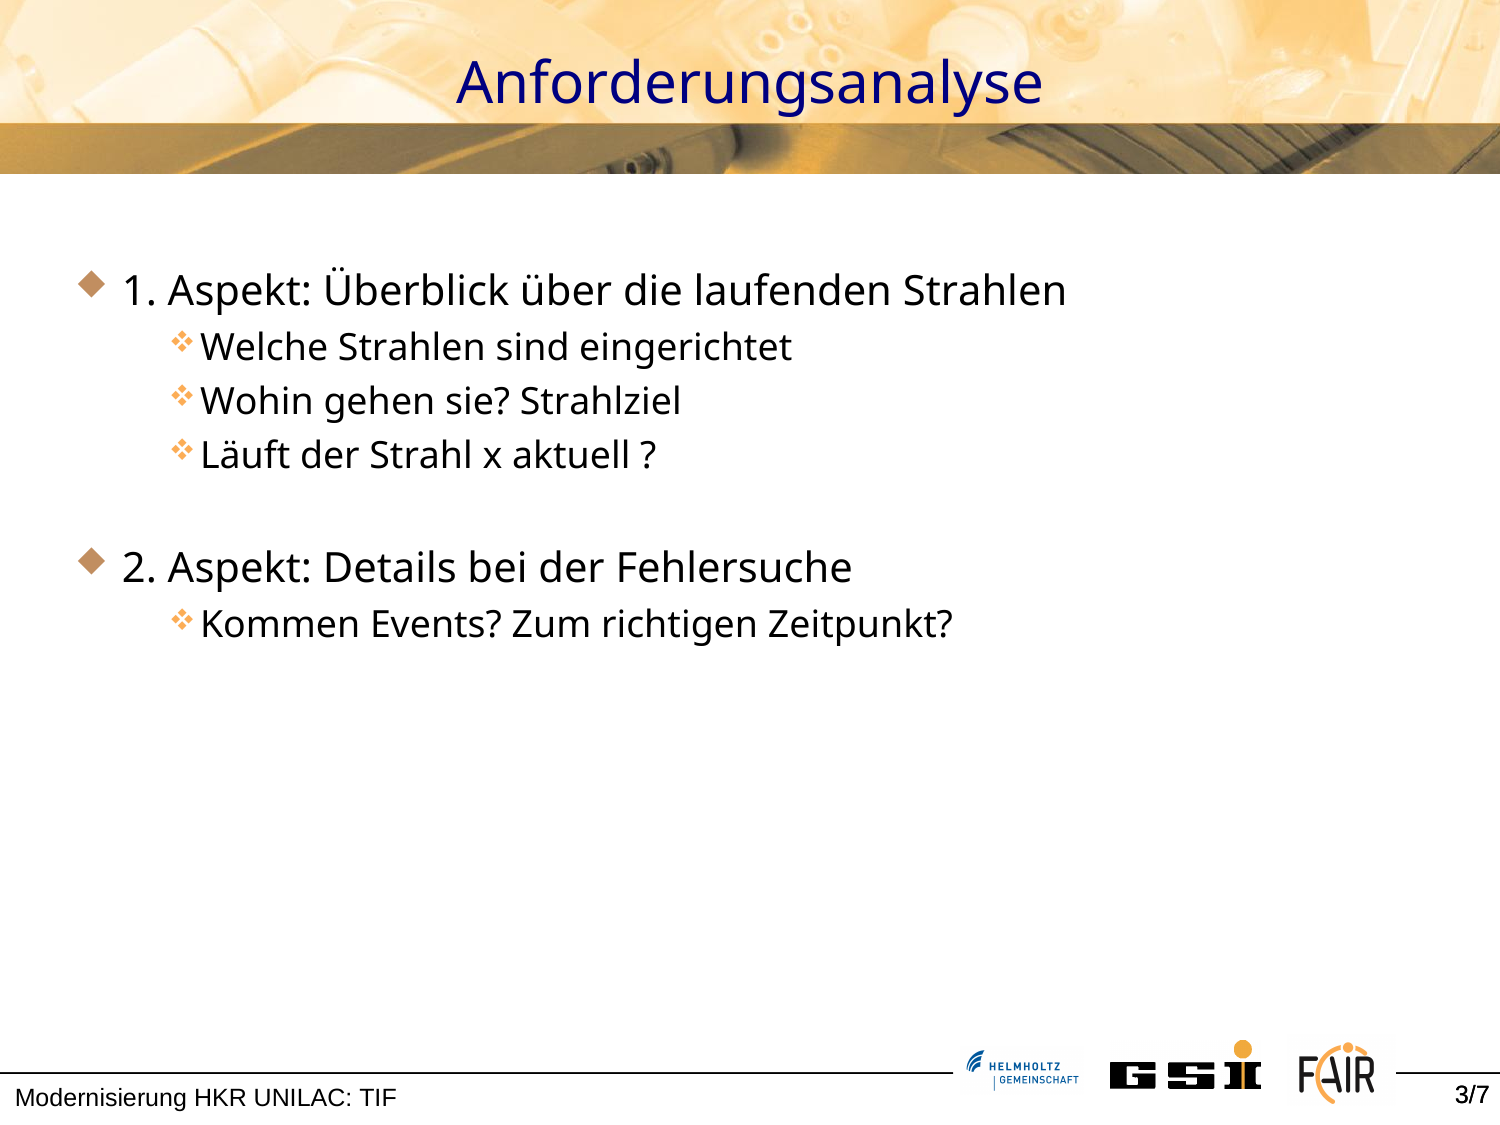

# Anforderungsanalyse
1. Aspekt: Überblick über die laufenden Strahlen
Welche Strahlen sind eingerichtet
Wohin gehen sie? Strahlziel
Läuft der Strahl x aktuell ?
2. Aspekt: Details bei der Fehlersuche
Kommen Events? Zum richtigen Zeitpunkt?
3